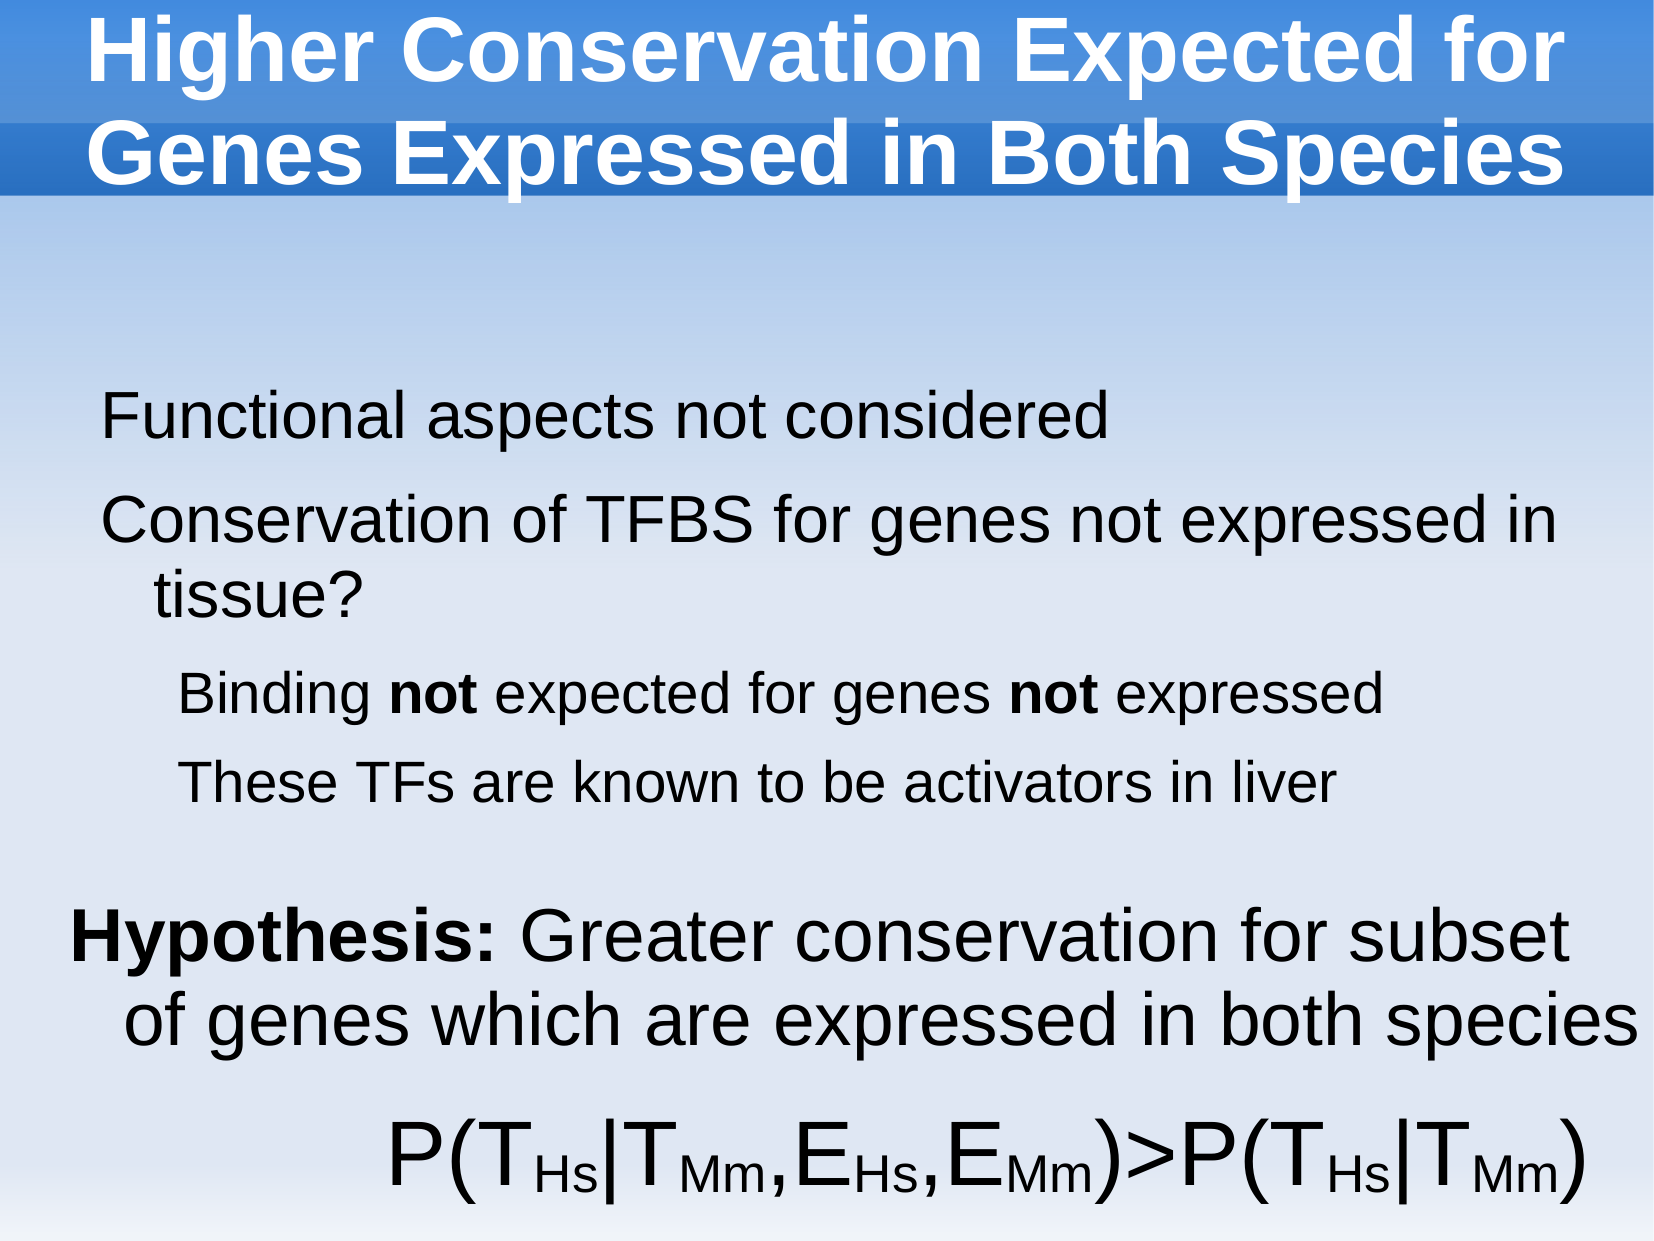

# Higher Conservation Expected for Genes Expressed in Both Species
Functional aspects not considered
Conservation of TFBS for genes not expressed in tissue?
Binding not expected for genes not expressed
These TFs are known to be activators in liver
Hypothesis: Greater conservation for subset
of genes which are expressed in both species
P(THs|TMm,EHs,EMm)>P(THs|TMm)